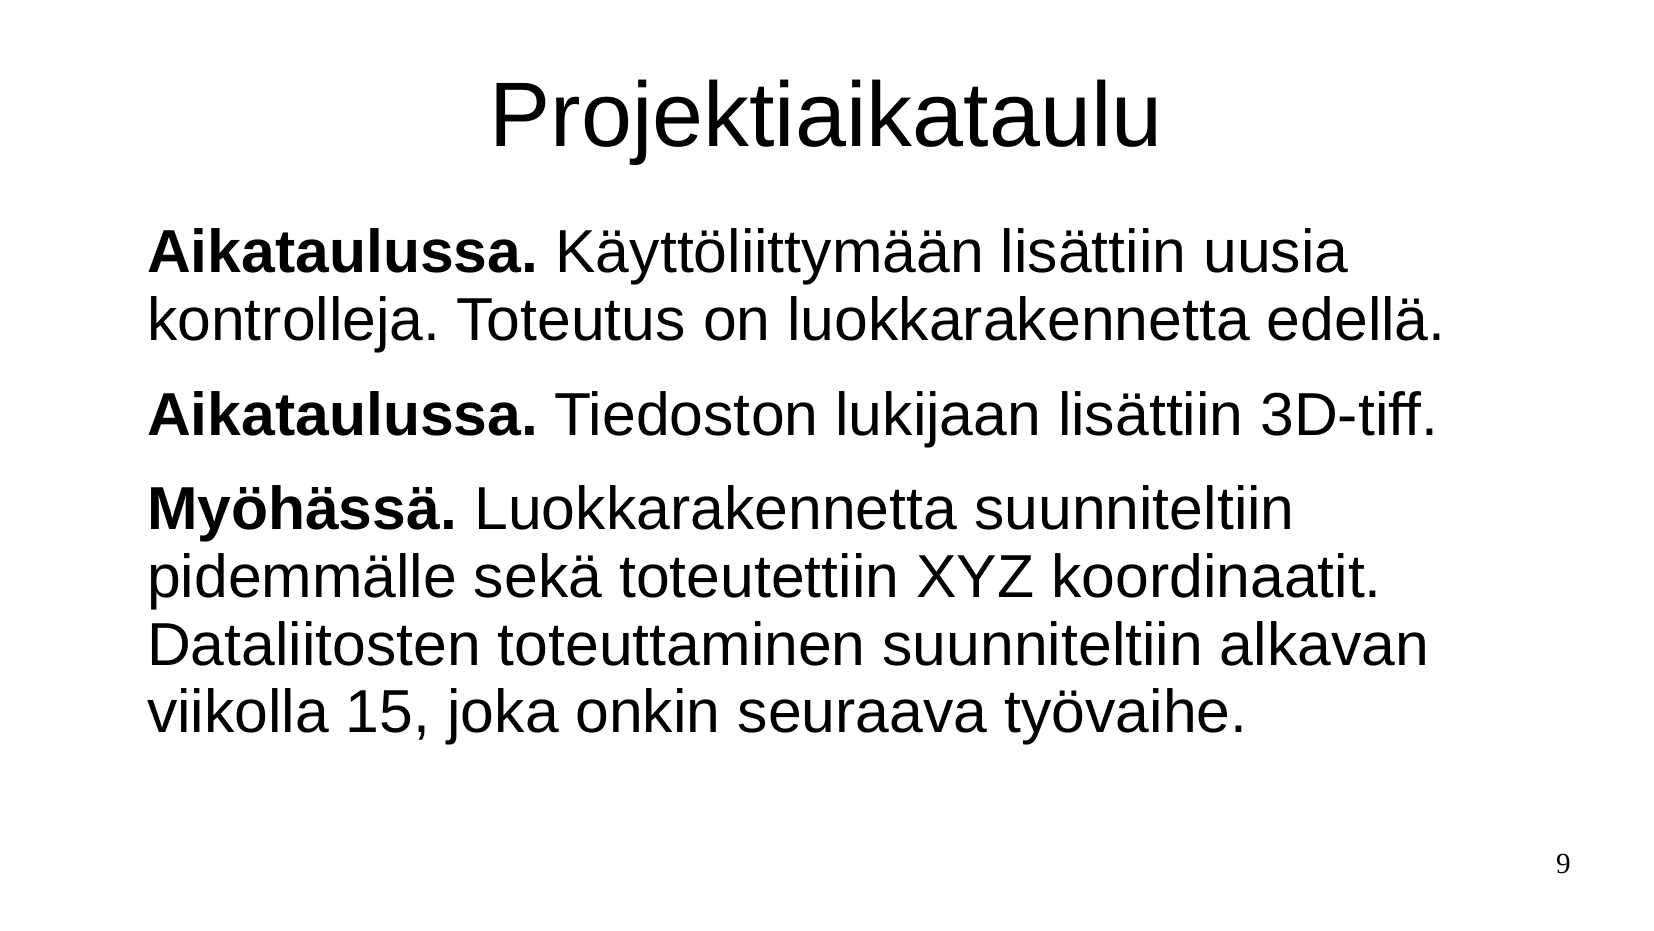

# Projektiaikataulu
Aikataulussa. Käyttöliittymään lisättiin uusia kontrolleja. Toteutus on luokkarakennetta edellä.
Aikataulussa. Tiedoston lukijaan lisättiin 3D-tiff.
Myöhässä. Luokkarakennetta suunniteltiin pidemmälle sekä toteutettiin XYZ koordinaatit. Dataliitosten toteuttaminen suunniteltiin alkavan viikolla 15, joka onkin seuraava työvaihe.
9